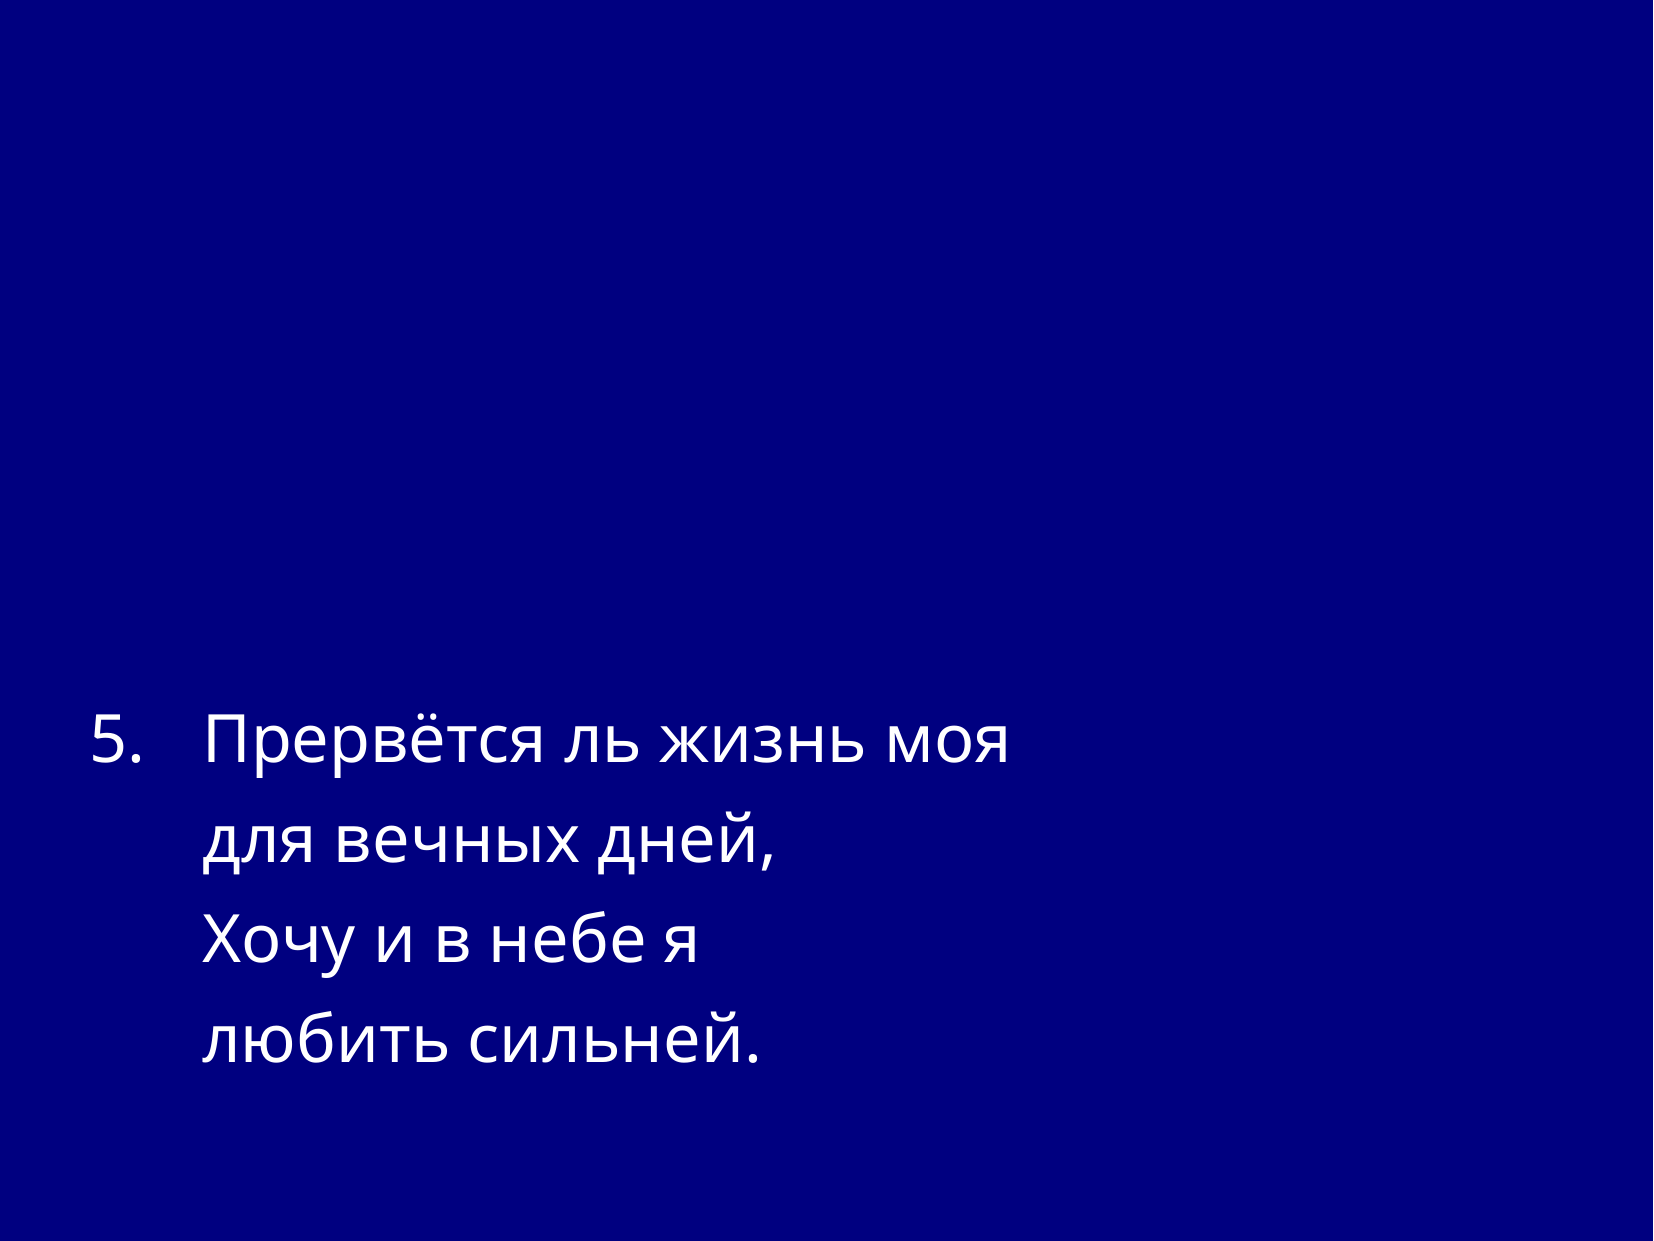

5.	Прервётся ль жизнь моя
	для вечных дней,
	Хочу и в небе я
	любить сильней.